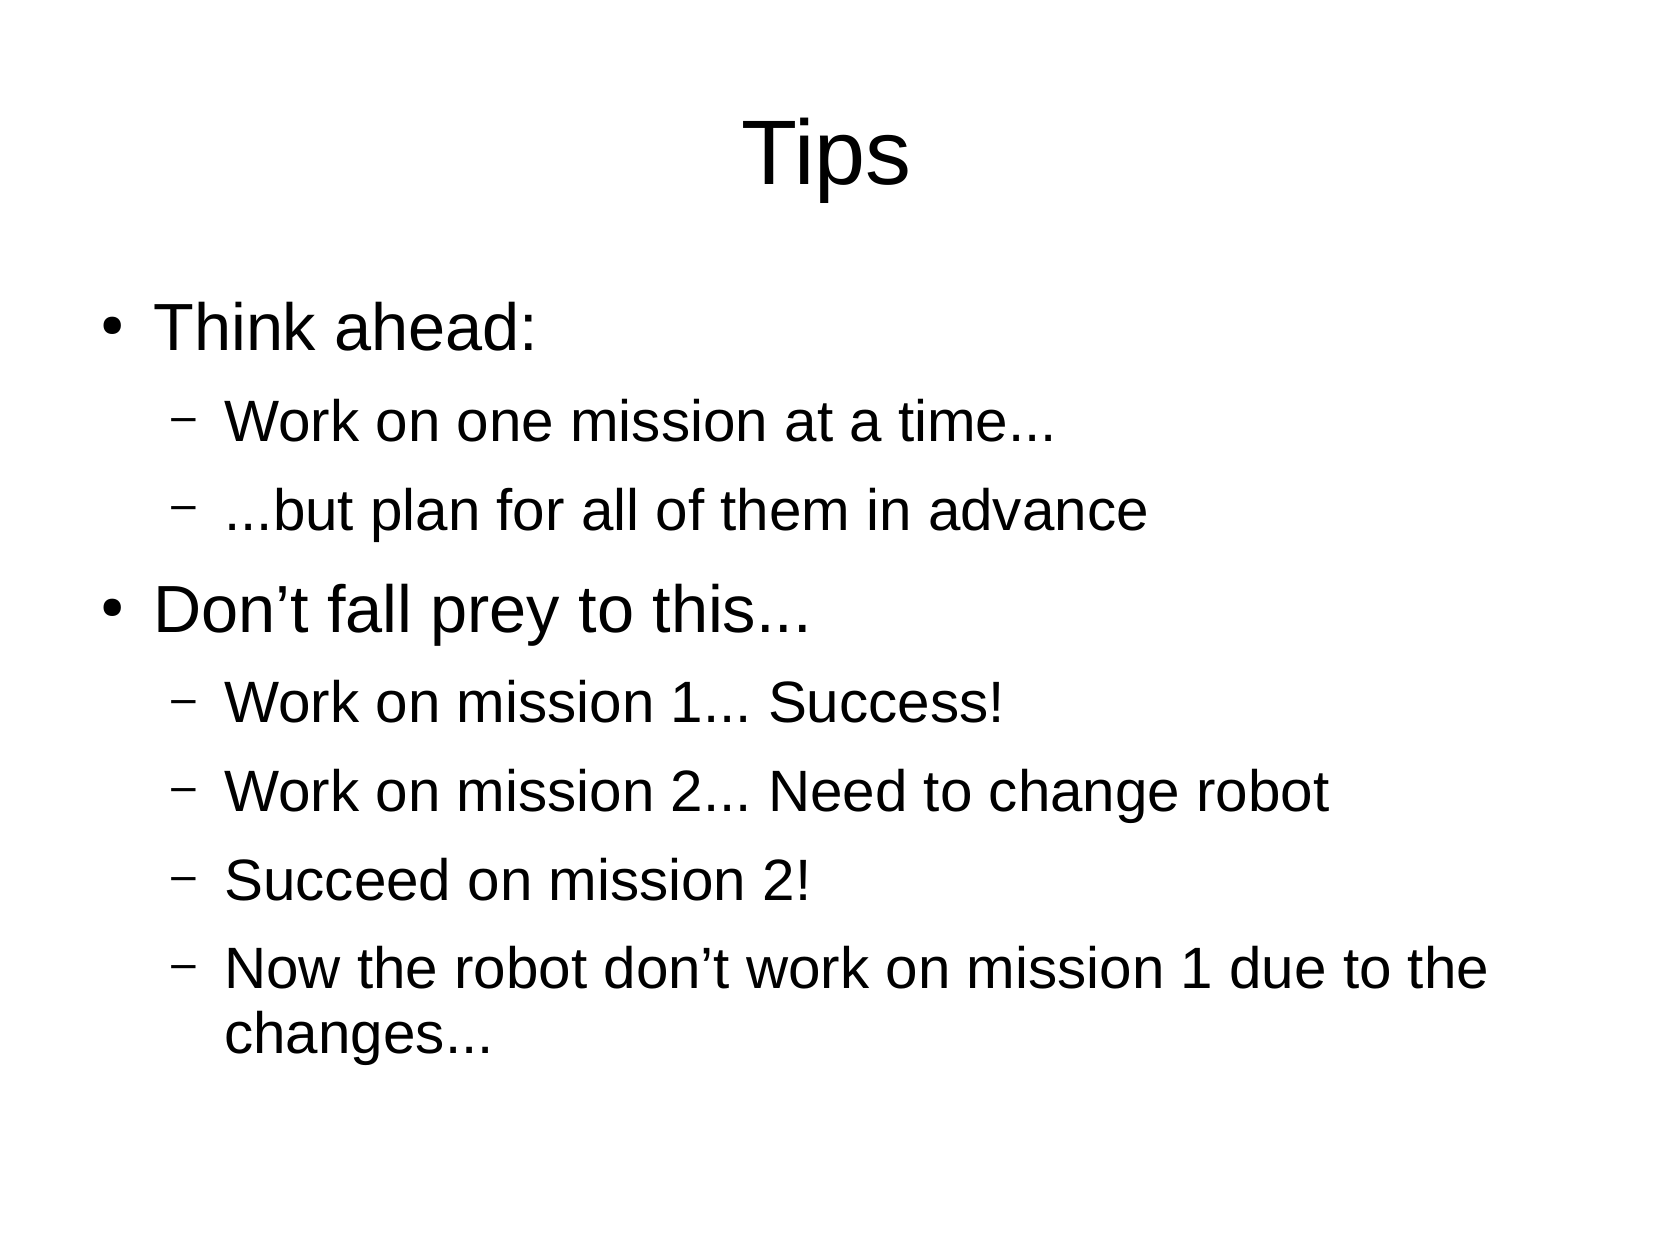

# Tips
Think ahead:
Work on one mission at a time...
...but plan for all of them in advance
Don’t fall prey to this...
Work on mission 1... Success!
Work on mission 2... Need to change robot
Succeed on mission 2!
Now the robot don’t work on mission 1 due to the changes...